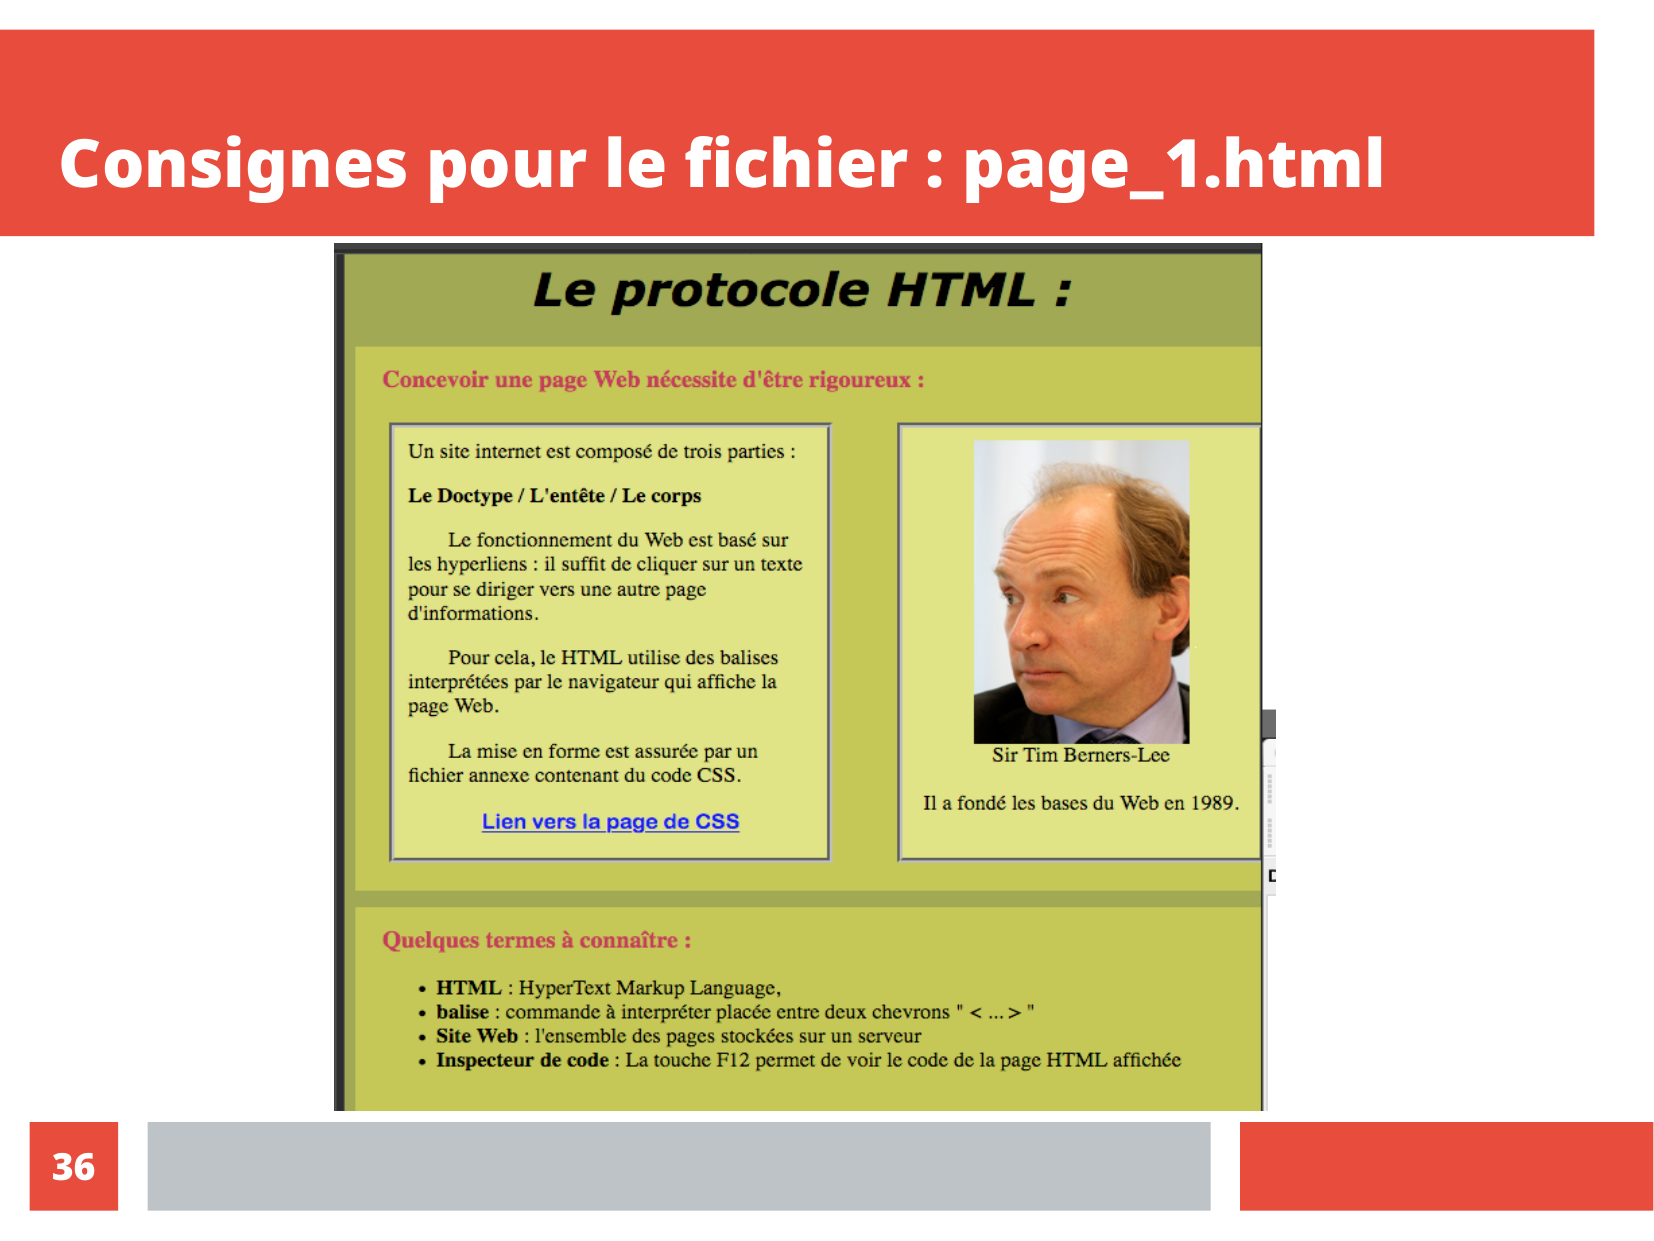

# Consignes pour le fichier : page_1.html
36